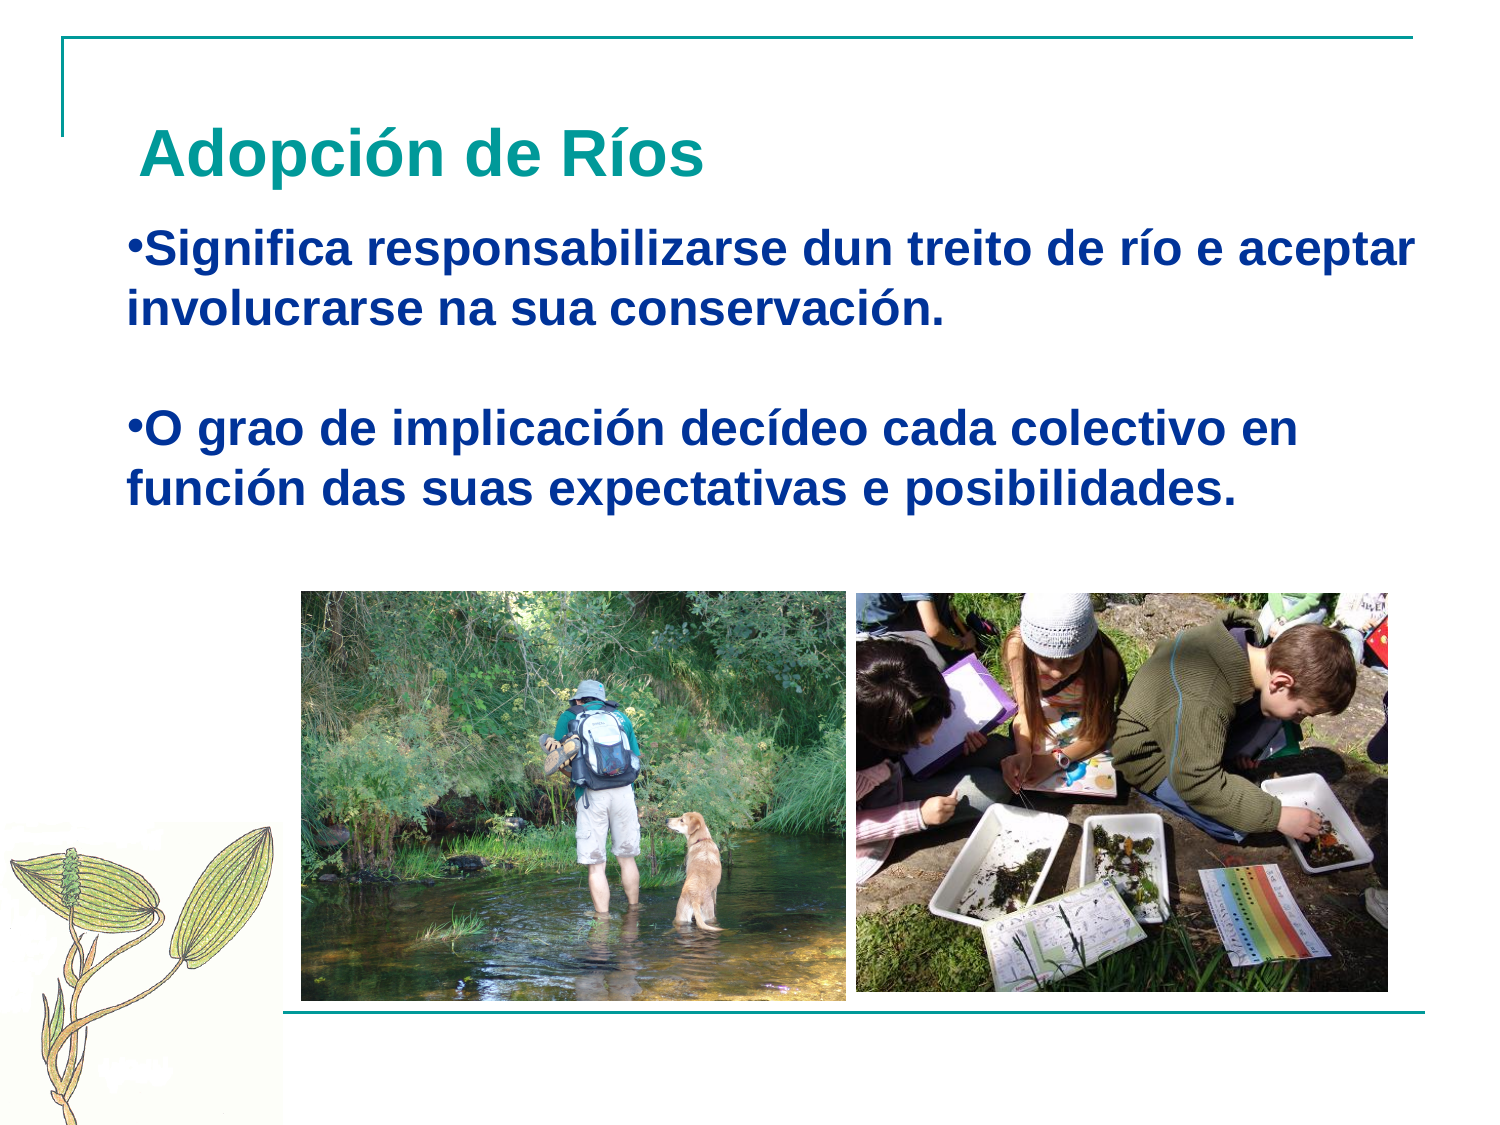

Adopción de Ríos
Significa responsabilizarse dun treito de río e aceptar involucrarse na sua conservación.
O grao de implicación decídeo cada colectivo en función das suas expectativas e posibilidades.